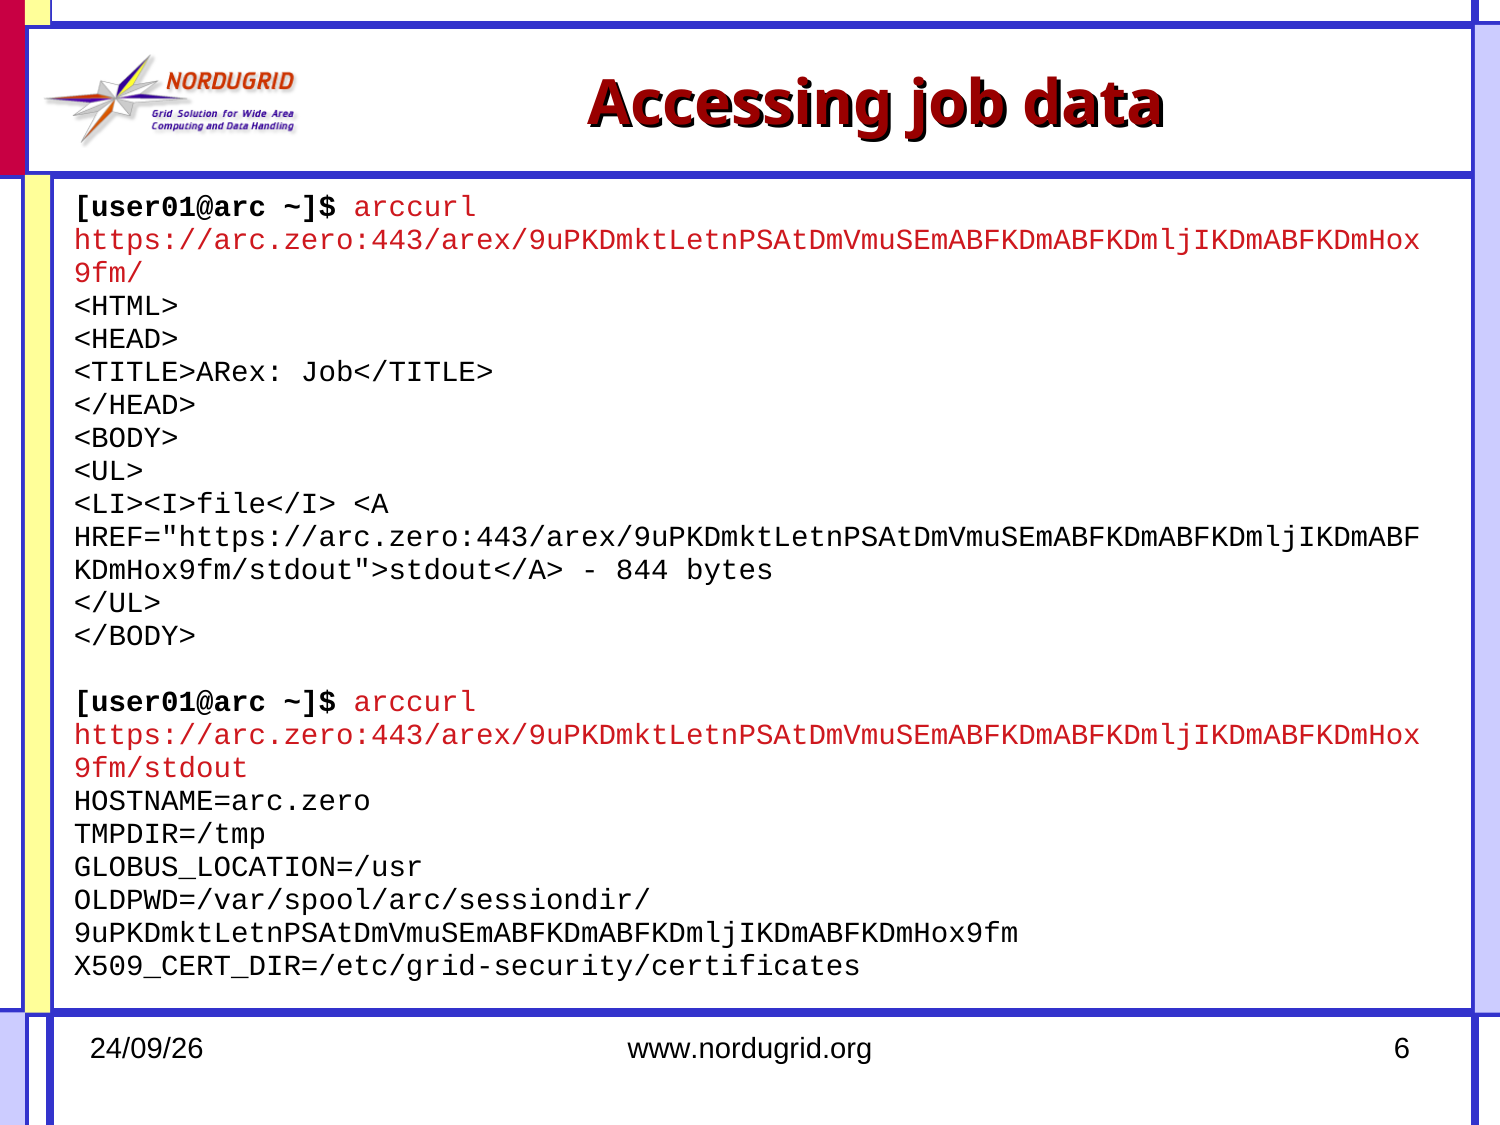

# Accessing job data
[user01@arc ~]$ arccurl https://arc.zero:443/arex/9uPKDmktLetnPSAtDmVmuSEmABFKDmABFKDmljIKDmABFKDmHox9fm/
<HTML>
<HEAD>
<TITLE>ARex: Job</TITLE>
</HEAD>
<BODY>
<UL>
<LI><I>file</I> <A HREF="https://arc.zero:443/arex/9uPKDmktLetnPSAtDmVmuSEmABFKDmABFKDmljIKDmABFKDmHox9fm/stdout">stdout</A> - 844 bytes
</UL>
</BODY>
[user01@arc ~]$ arccurl https://arc.zero:443/arex/9uPKDmktLetnPSAtDmVmuSEmABFKDmABFKDmljIKDmABFKDmHox9fm/stdout
HOSTNAME=arc.zero
TMPDIR=/tmp
GLOBUS_LOCATION=/usr
OLDPWD=/var/spool/arc/sessiondir/9uPKDmktLetnPSAtDmVmuSEmABFKDmABFKDmljIKDmABFKDmHox9fm
X509_CERT_DIR=/etc/grid-security/certificates
www.nordugrid.org
6